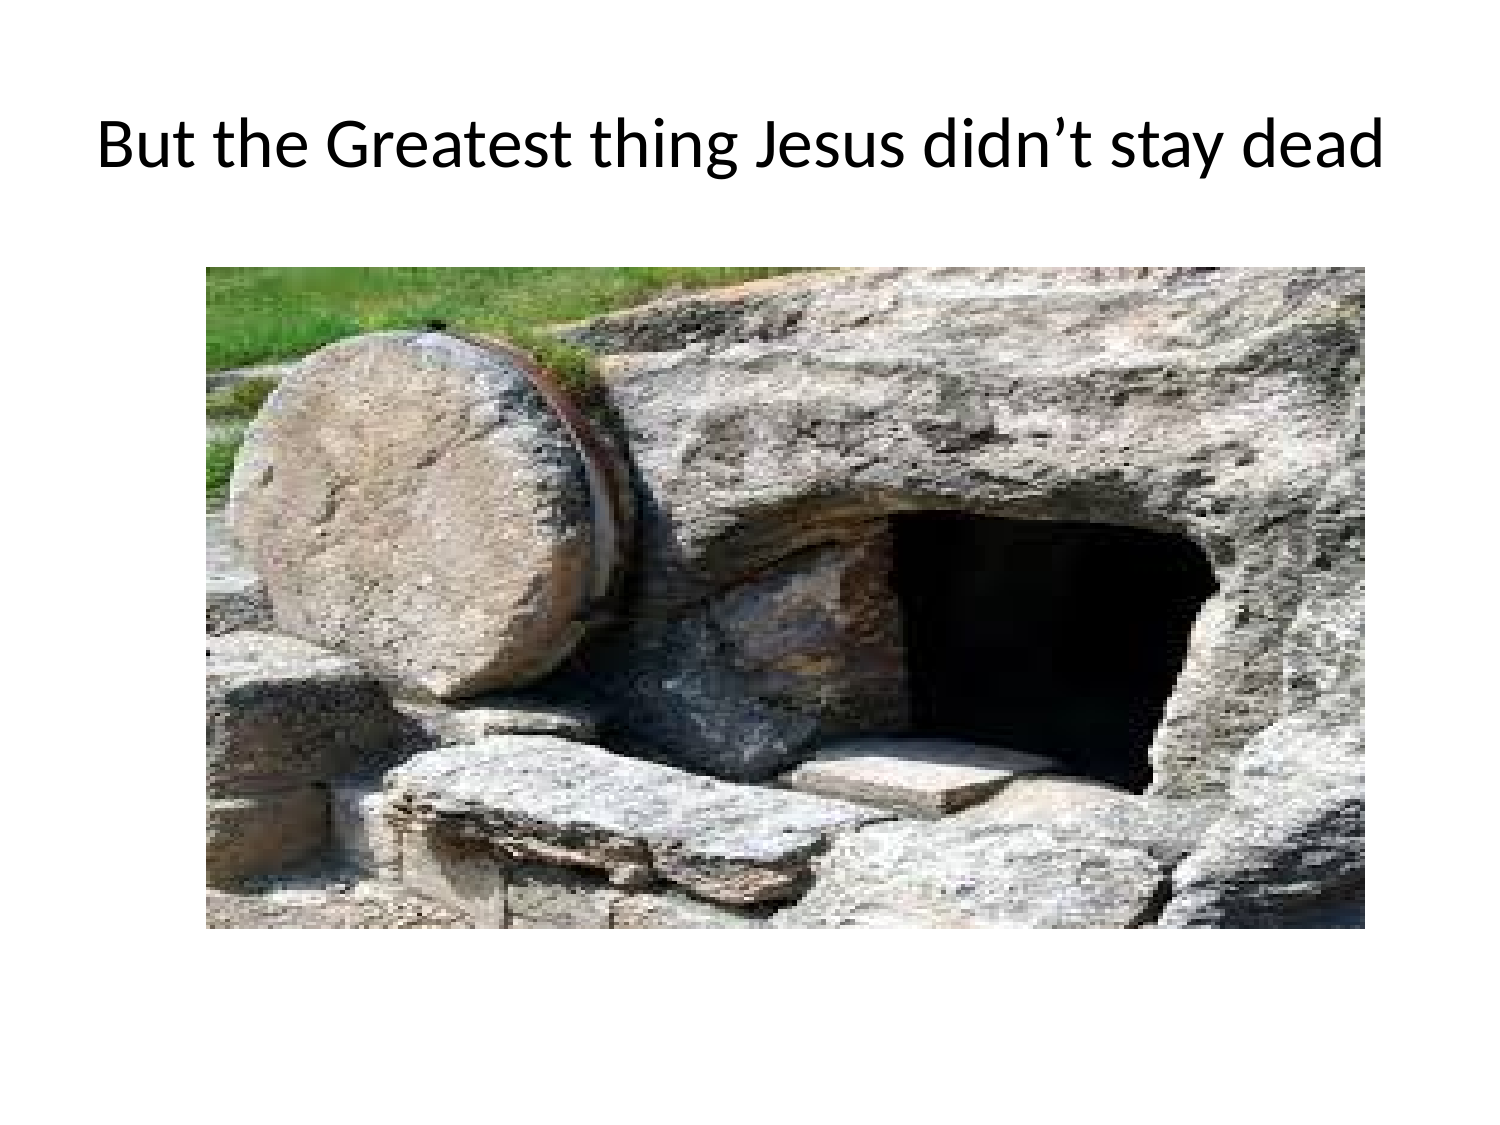

# But the Greatest thing Jesus didn’t stay dead